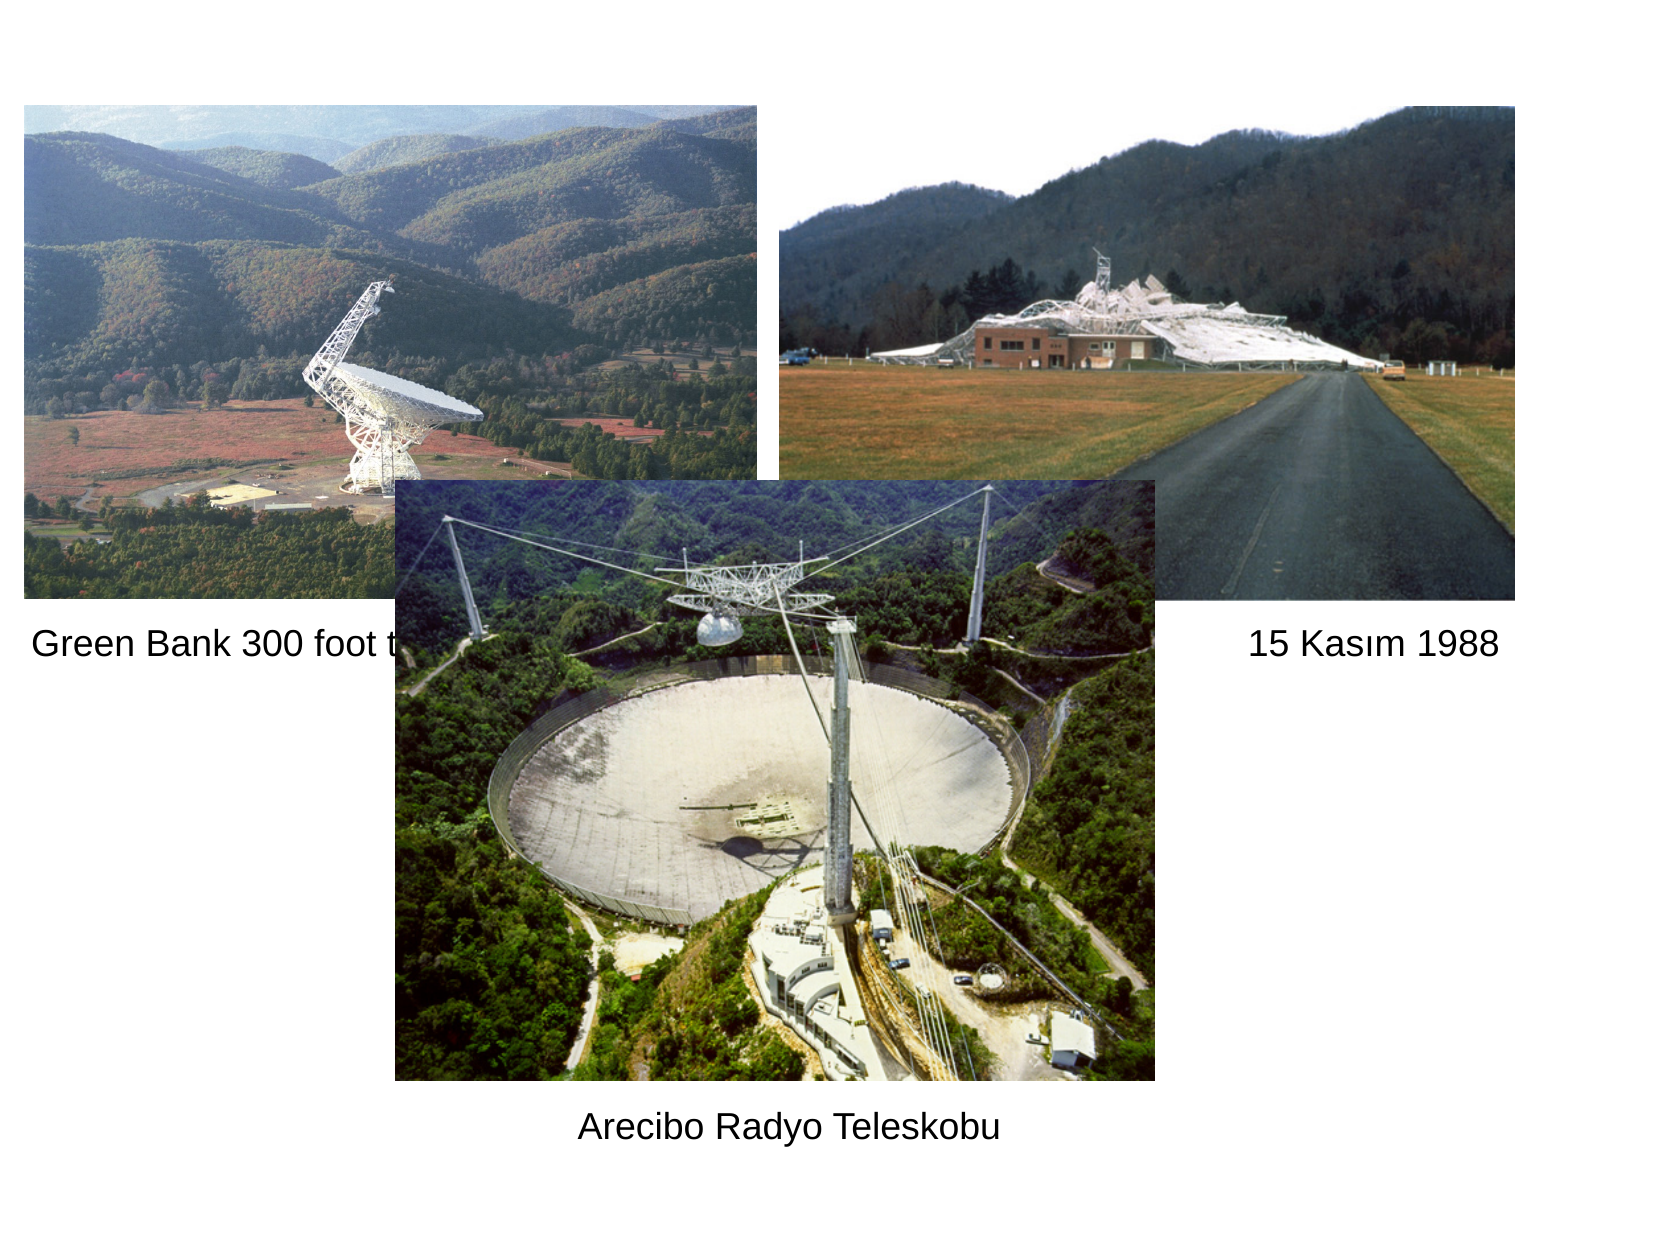

15 Kasım 1988
Green Bank 300 foot telescope
Arecibo Radyo Teleskobu